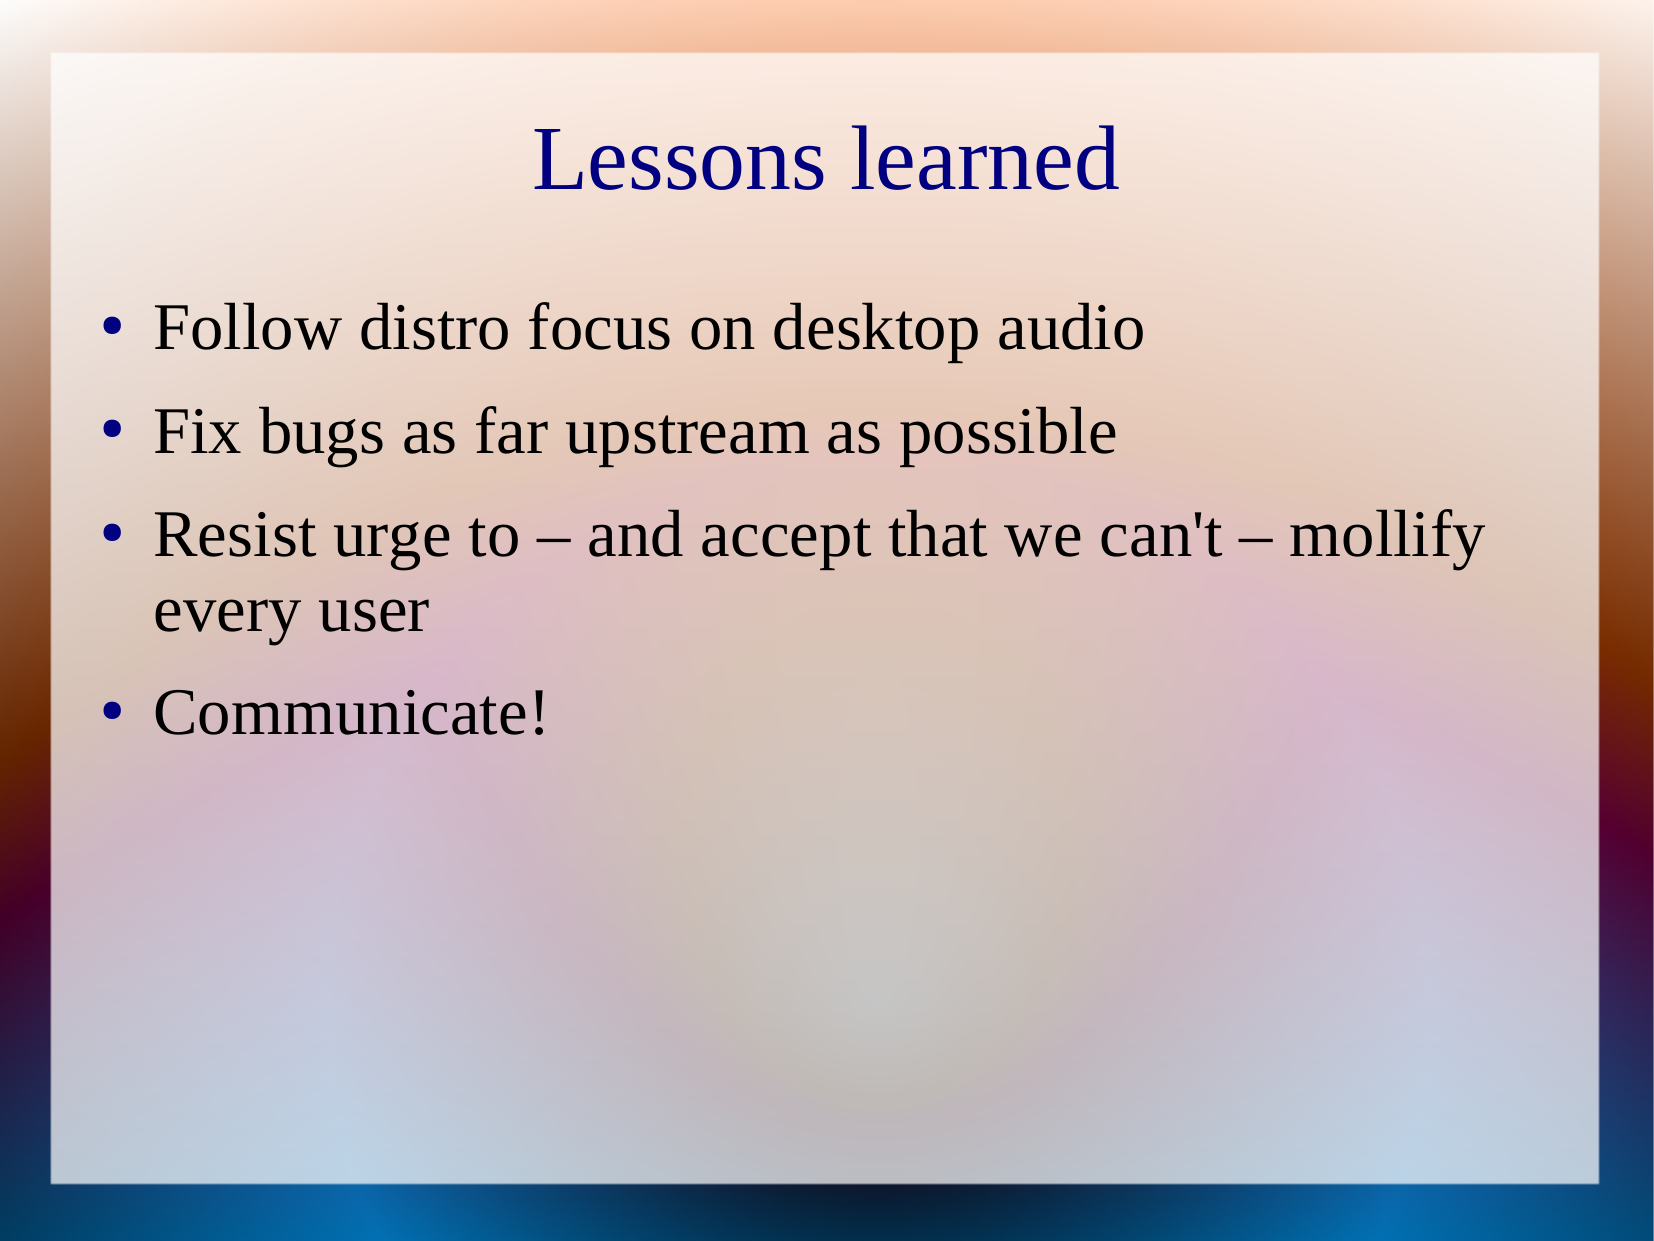

# Lessons learned
Follow distro focus on desktop audio
Fix bugs as far upstream as possible
Resist urge to – and accept that we can't – mollify every user
Communicate!